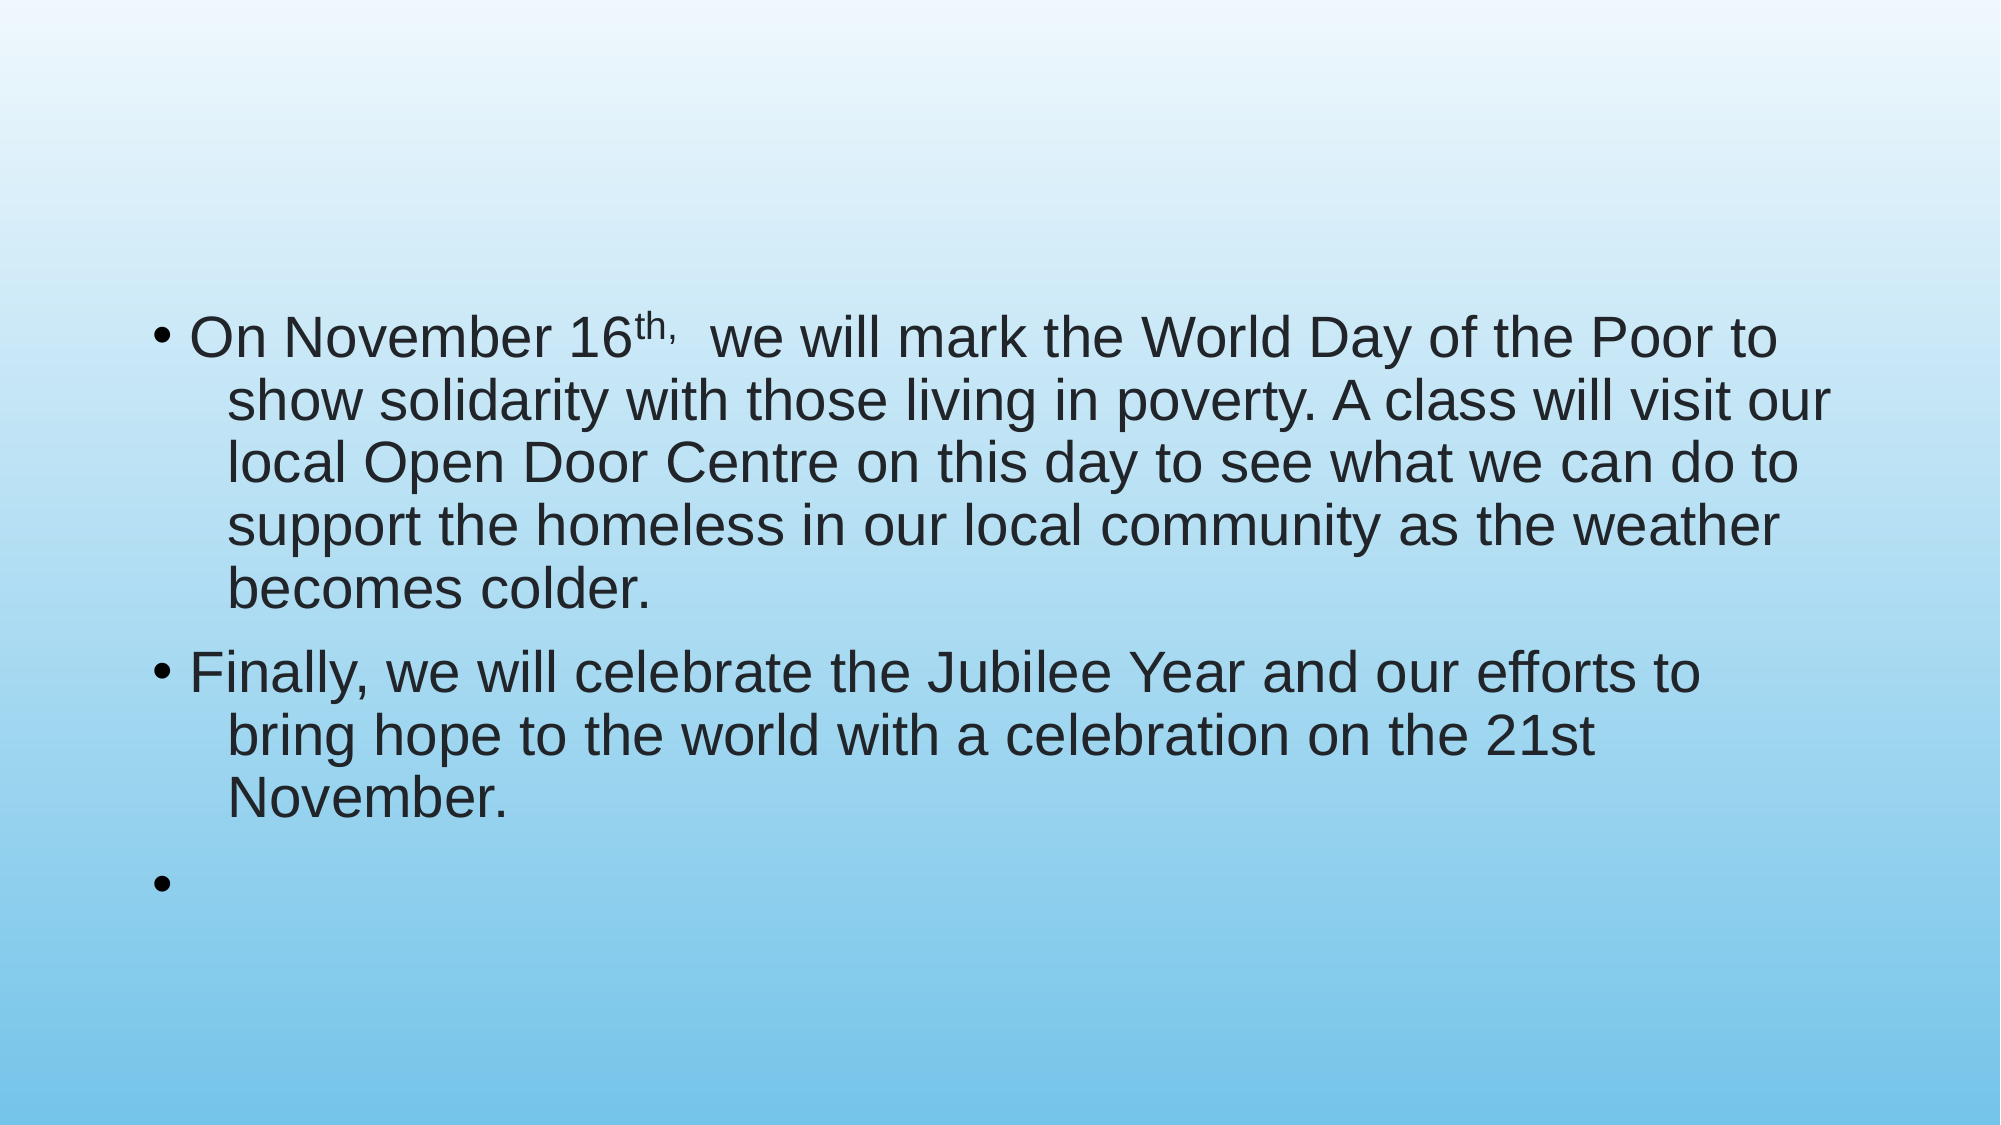

#
On November 16th, we will mark the World Day of the Poor to show solidarity with those living in poverty. A class will visit our local Open Door Centre on this day to see what we can do to support the homeless in our local community as the weather becomes colder.
Finally, we will celebrate the Jubilee Year and our efforts to bring hope to the world with a celebration on the 21st November.